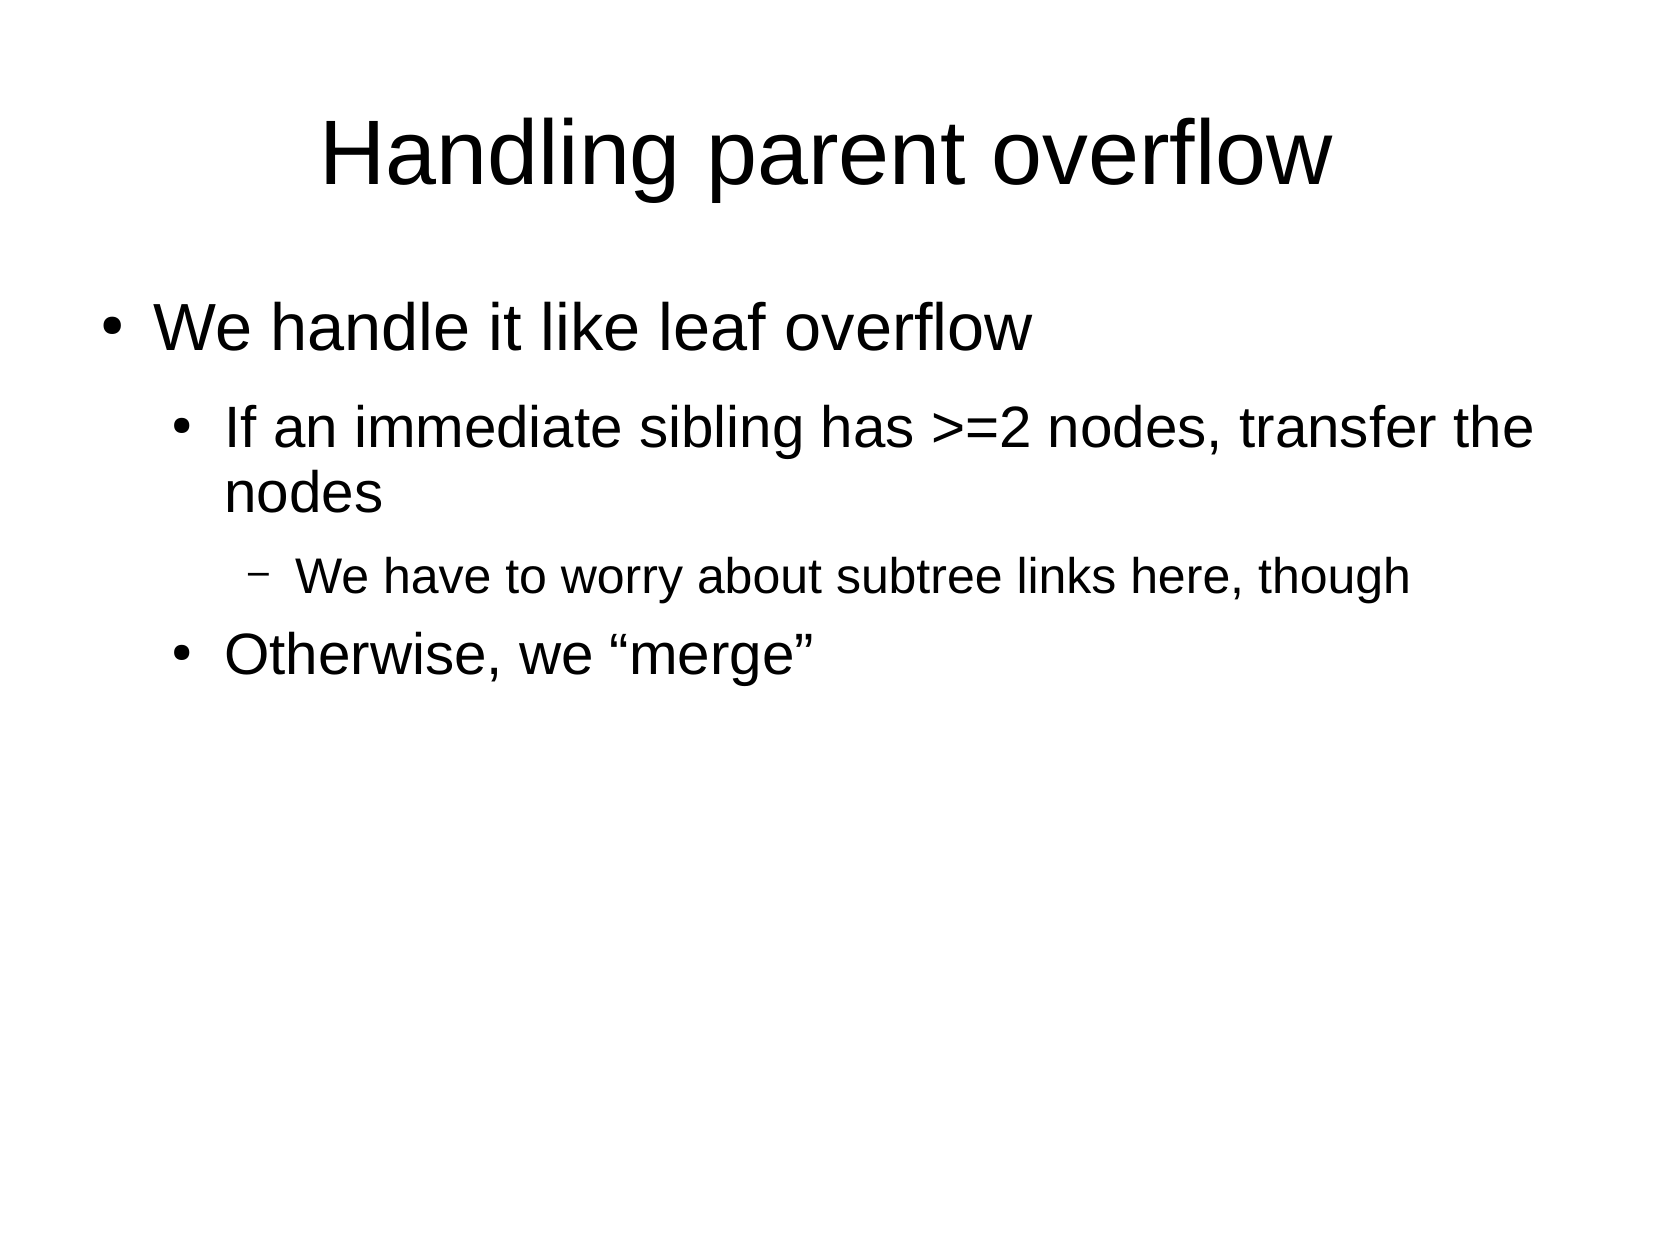

# Handling parent overflow
We handle it like leaf overflow
If an immediate sibling has >=2 nodes, transfer the nodes
We have to worry about subtree links here, though
Otherwise, we “merge”